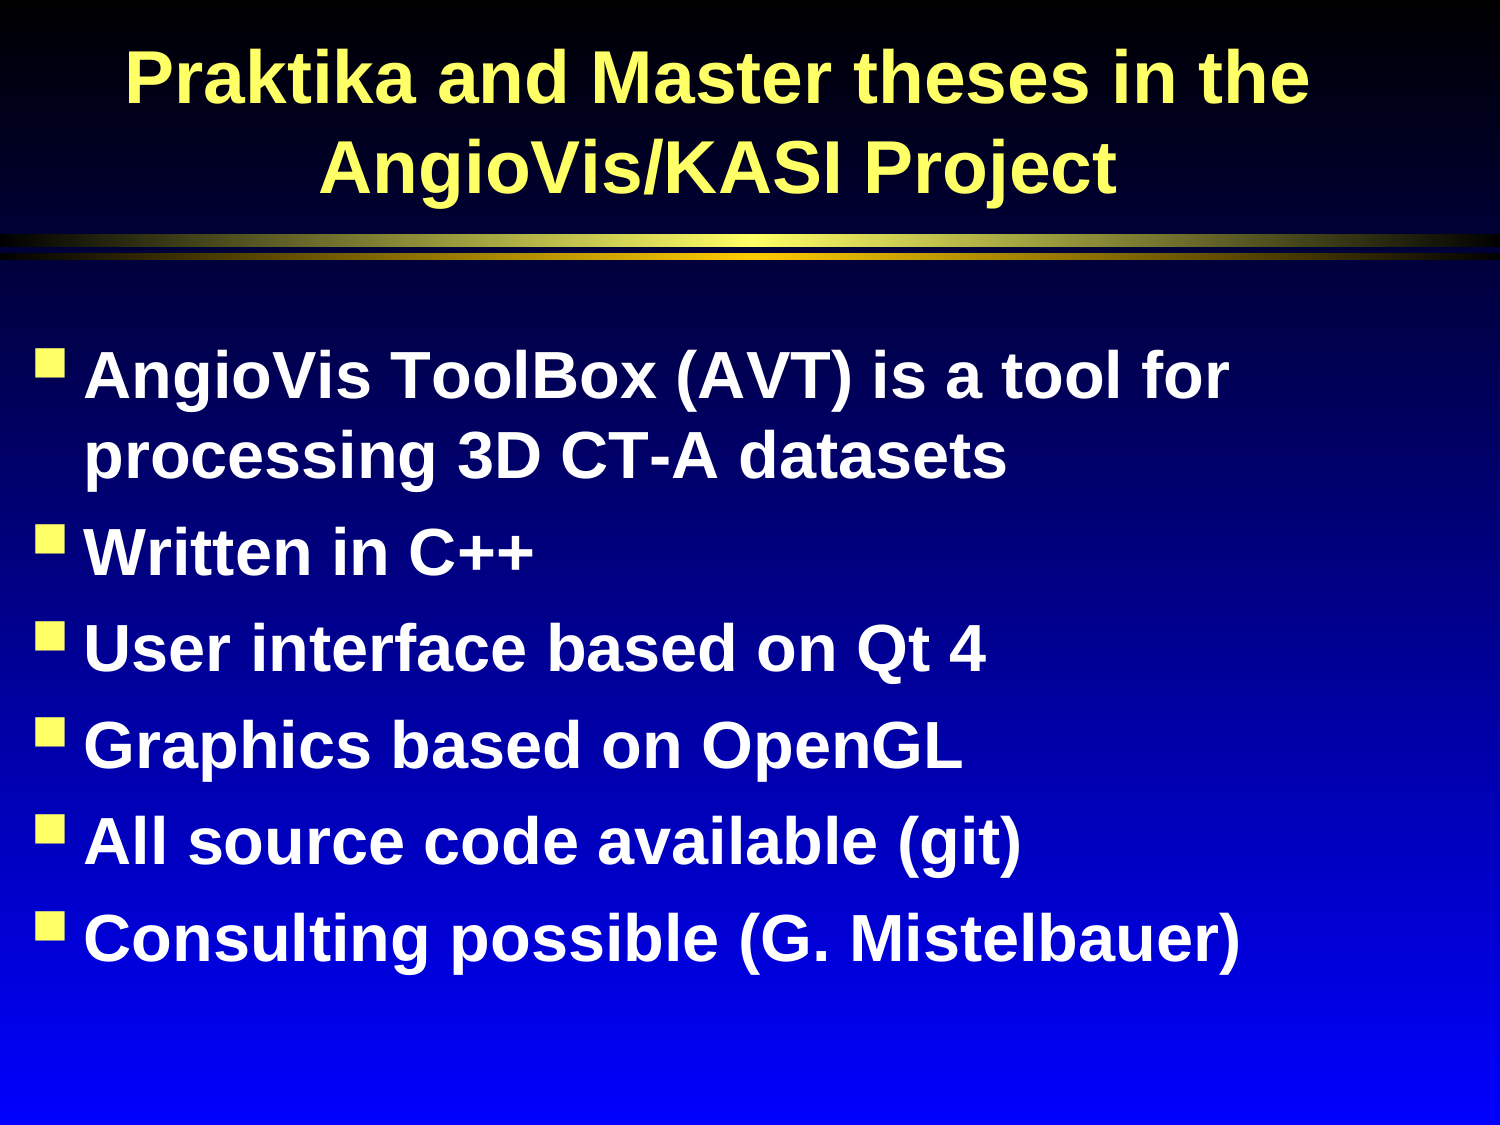

# Praktika and Master theses in the AngioVis/KASI Project
AngioVis ToolBox (AVT) is a tool for processing 3D CT-A datasets
Written in C++
User interface based on Qt 4
Graphics based on OpenGL
All source code available (git)
Consulting possible (G. Mistelbauer)